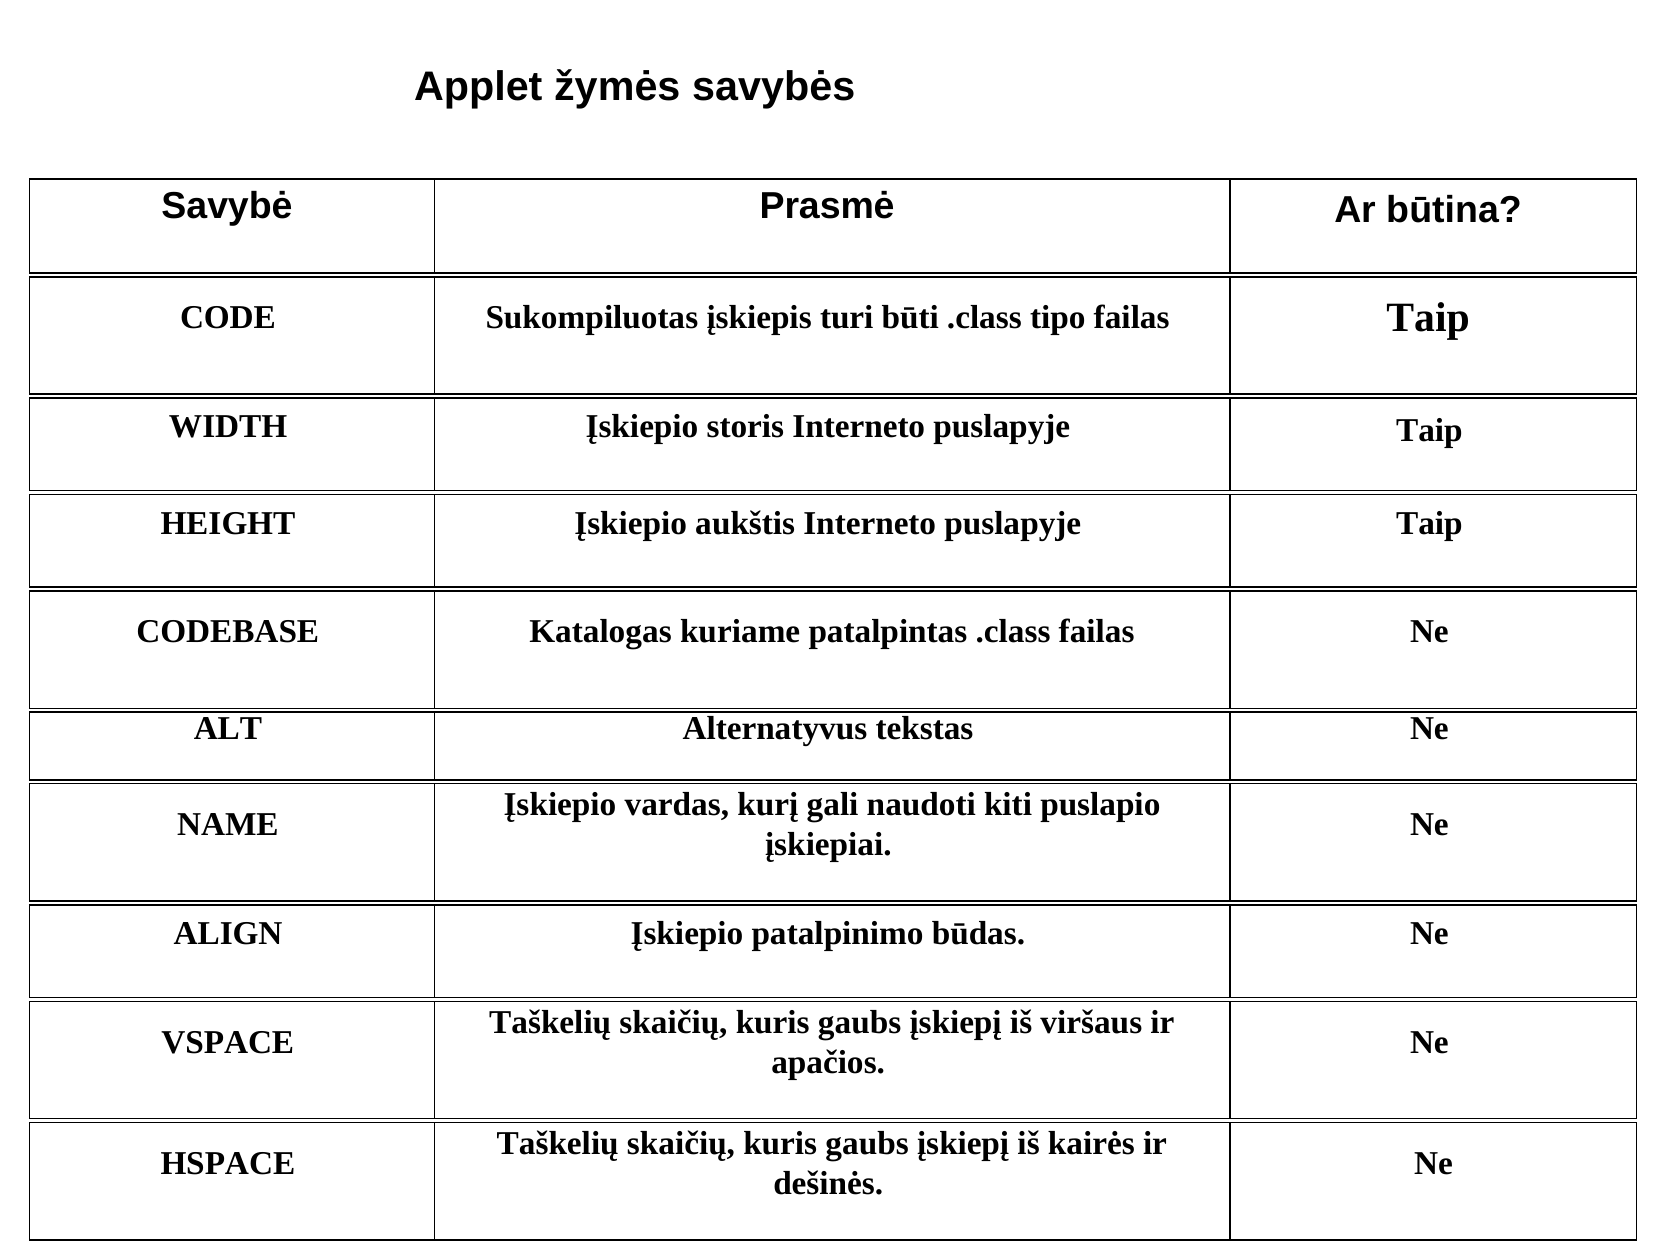

Applet žymės savybės
Savybė
Prasmė
Ar būtina?
CODE
Sukompiluotas įskiepis turi būti .class tipo failas
Taip
WIDTH
Įskiepio storis Interneto puslapyje
Taip
HEIGHT
Įskiepio aukštis Interneto puslapyje
Taip
CODEBASE
Katalogas kuriame patalpintas .class failas
Ne
ALT
Alternatyvus tekstas
Ne
NAME
Įskiepio vardas, kurį gali naudoti kiti puslapio įskiepiai.
Ne
ALIGN
Įskiepio patalpinimo būdas.
Ne
VSPACE
Taškelių skaičių, kuris gaubs įskiepį iš viršaus ir apačios.
Ne
HSPACE
Taškelių skaičių, kuris gaubs įskiepį iš kairės ir dešinės.
Ne